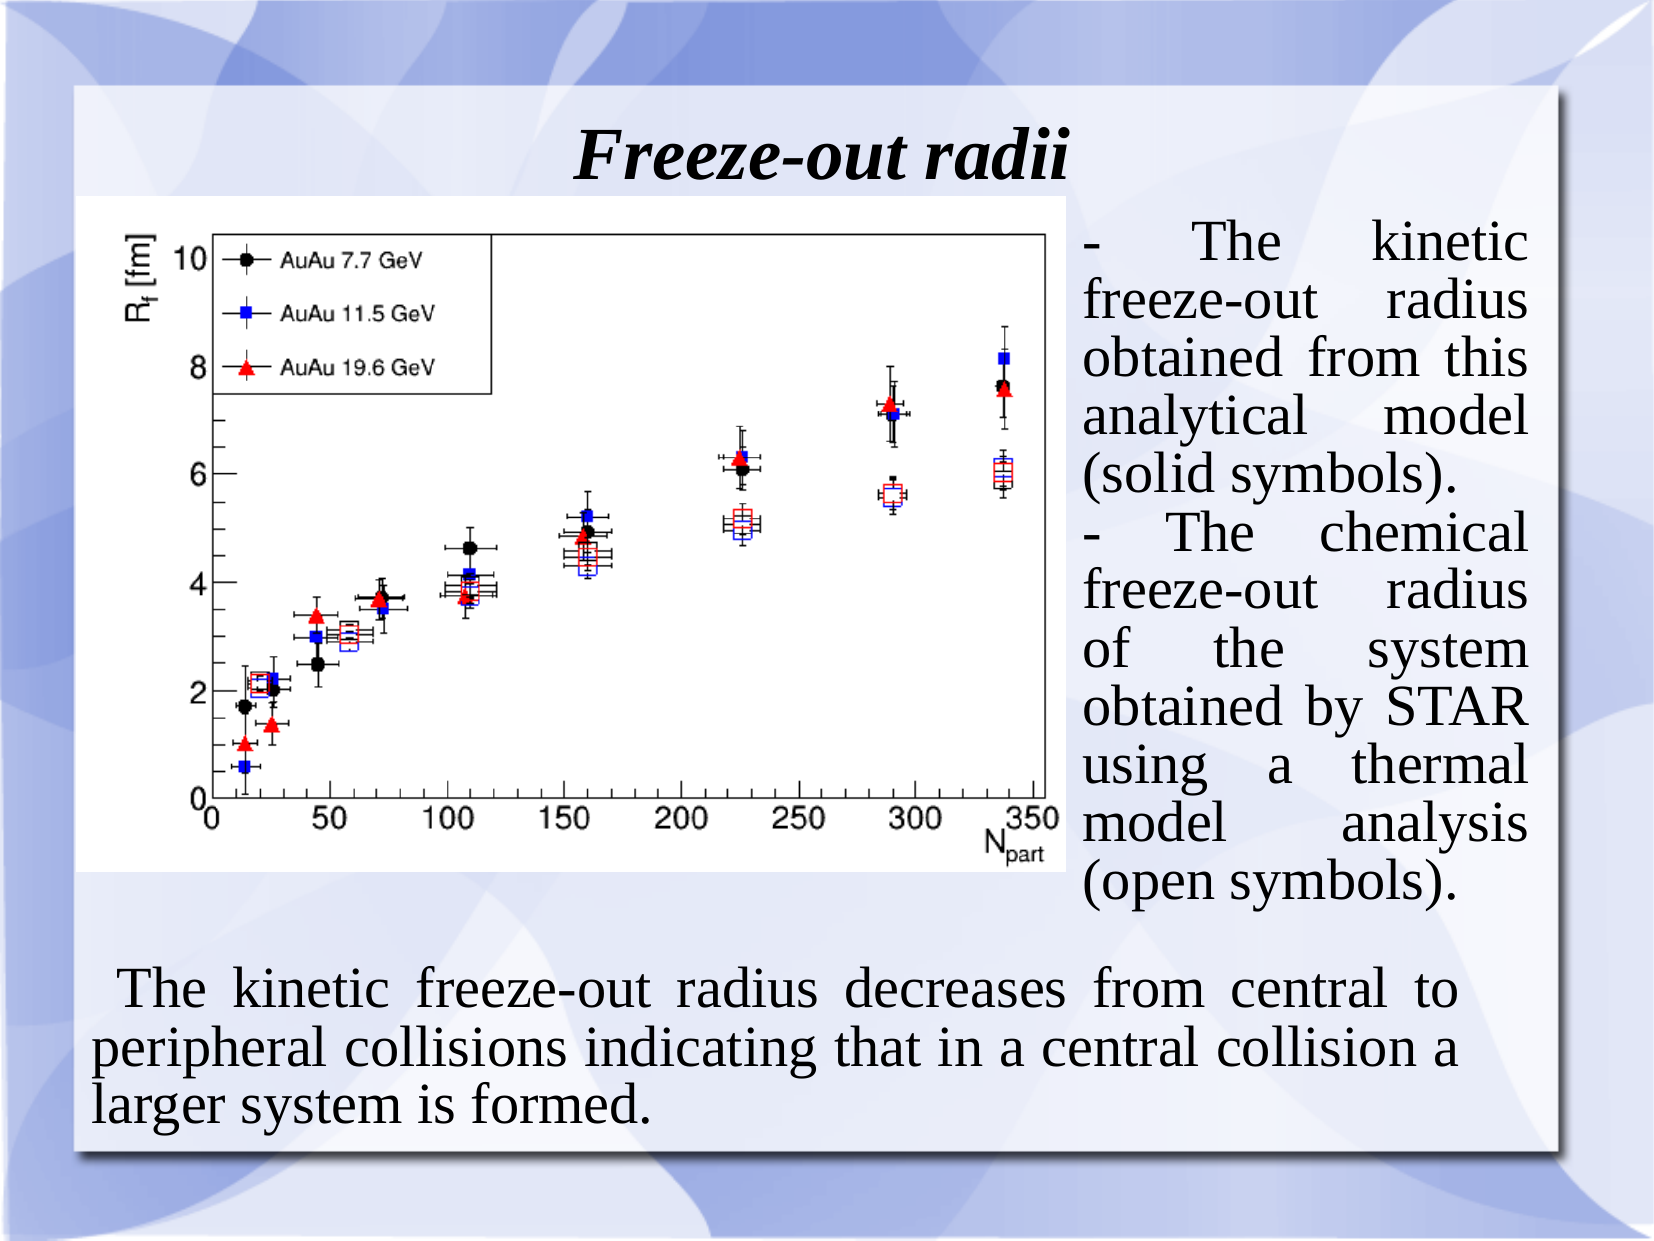

# Freeze-out radii
- The kinetic freeze-out radius obtained from this analytical model (solid symbols).
- The chemical freeze-out radius of the system obtained by STAR using a thermal model analysis (open symbols).
 The kinetic freeze-out radius decreases from central to peripheral collisions indicating that in a central collision a larger system is formed.